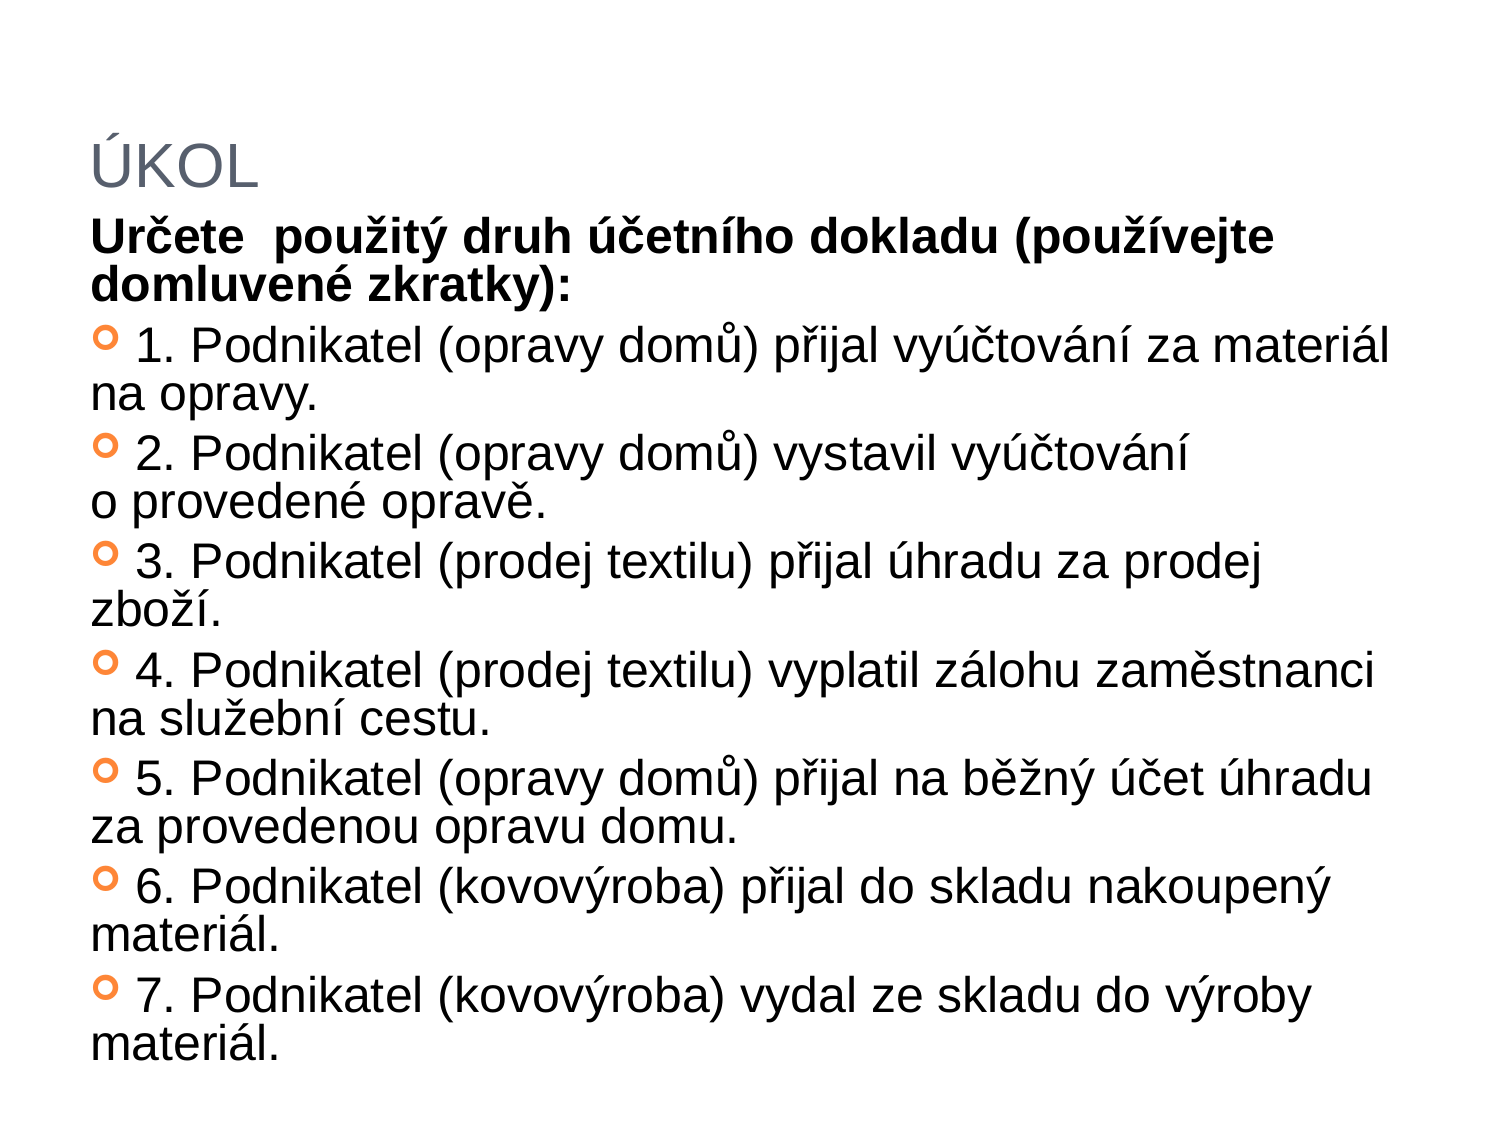

# ÚKOL
Určete použitý druh účetního dokladu (používejte domluvené zkratky):
 1. Podnikatel (opravy domů) přijal vyúčtování za materiál na opravy.
 2. Podnikatel (opravy domů) vystavil vyúčtování
o provedené opravě.
 3. Podnikatel (prodej textilu) přijal úhradu za prodej zboží.
 4. Podnikatel (prodej textilu) vyplatil zálohu zaměstnanci na služební cestu.
 5. Podnikatel (opravy domů) přijal na běžný účet úhradu za provedenou opravu domu.
 6. Podnikatel (kovovýroba) přijal do skladu nakoupený materiál.
 7. Podnikatel (kovovýroba) vydal ze skladu do výroby materiál.